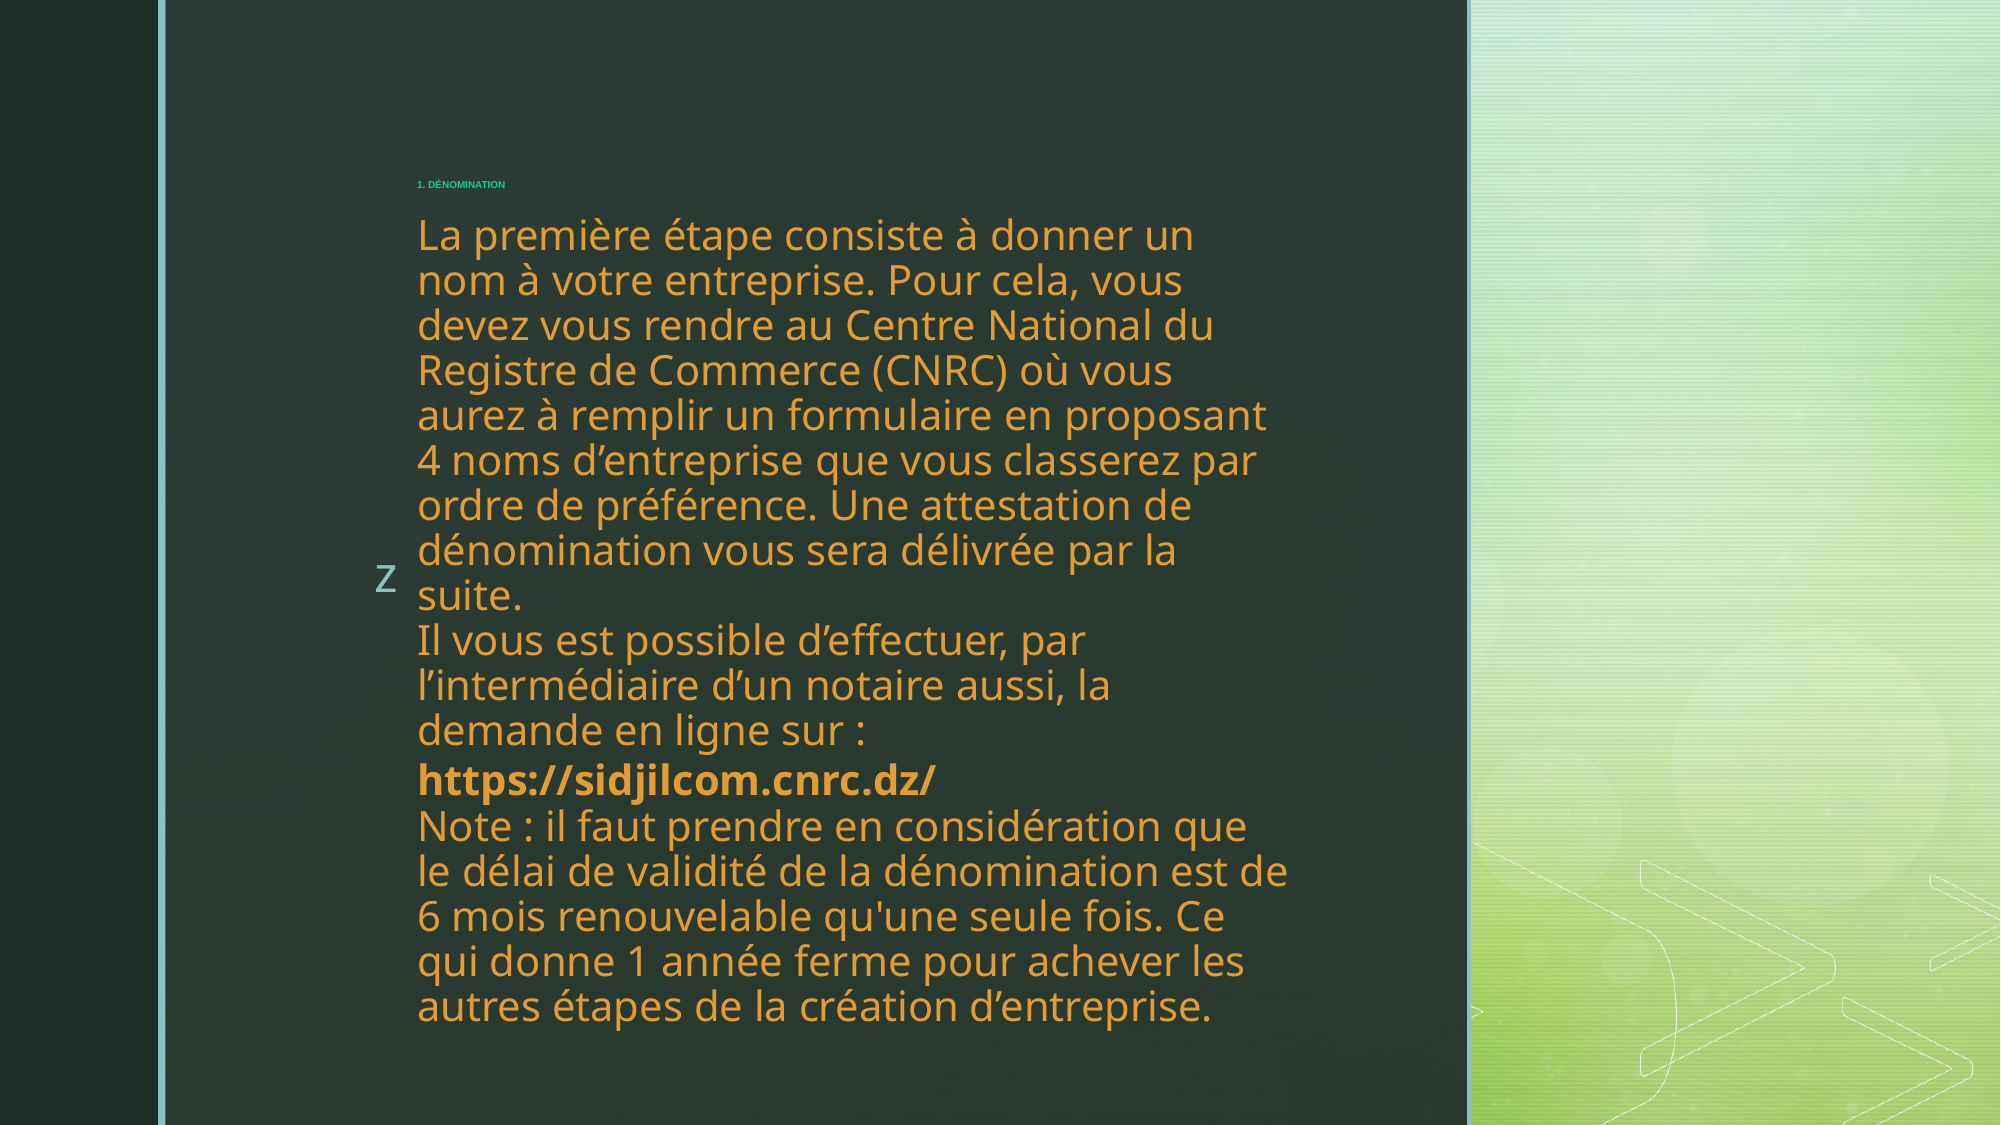

11. DÉNOMINATION
1. DÉNOMINATION
1. DÉNOMINATION
# La première étape consiste à donner un nom à votre entreprise. Pour cela, vous devez vous rendre au Centre National du Registre de Commerce (CNRC) où vous aurez à remplir un formulaire en proposant 4 noms d’entreprise que vous classerez par ordre de préférence. Une attestation de dénomination vous sera délivrée par la suite. Il vous est possible d’effectuer, par l’intermédiaire d’un notaire aussi, la demande en ligne sur : https://sidjilcom.cnrc.dz/ Note : il faut prendre en considération que le délai de validité de la dénomination est de 6 mois renouvelable qu'une seule fois. Ce qui donne 1 année ferme pour achever les autres étapes de la création d’entreprise.